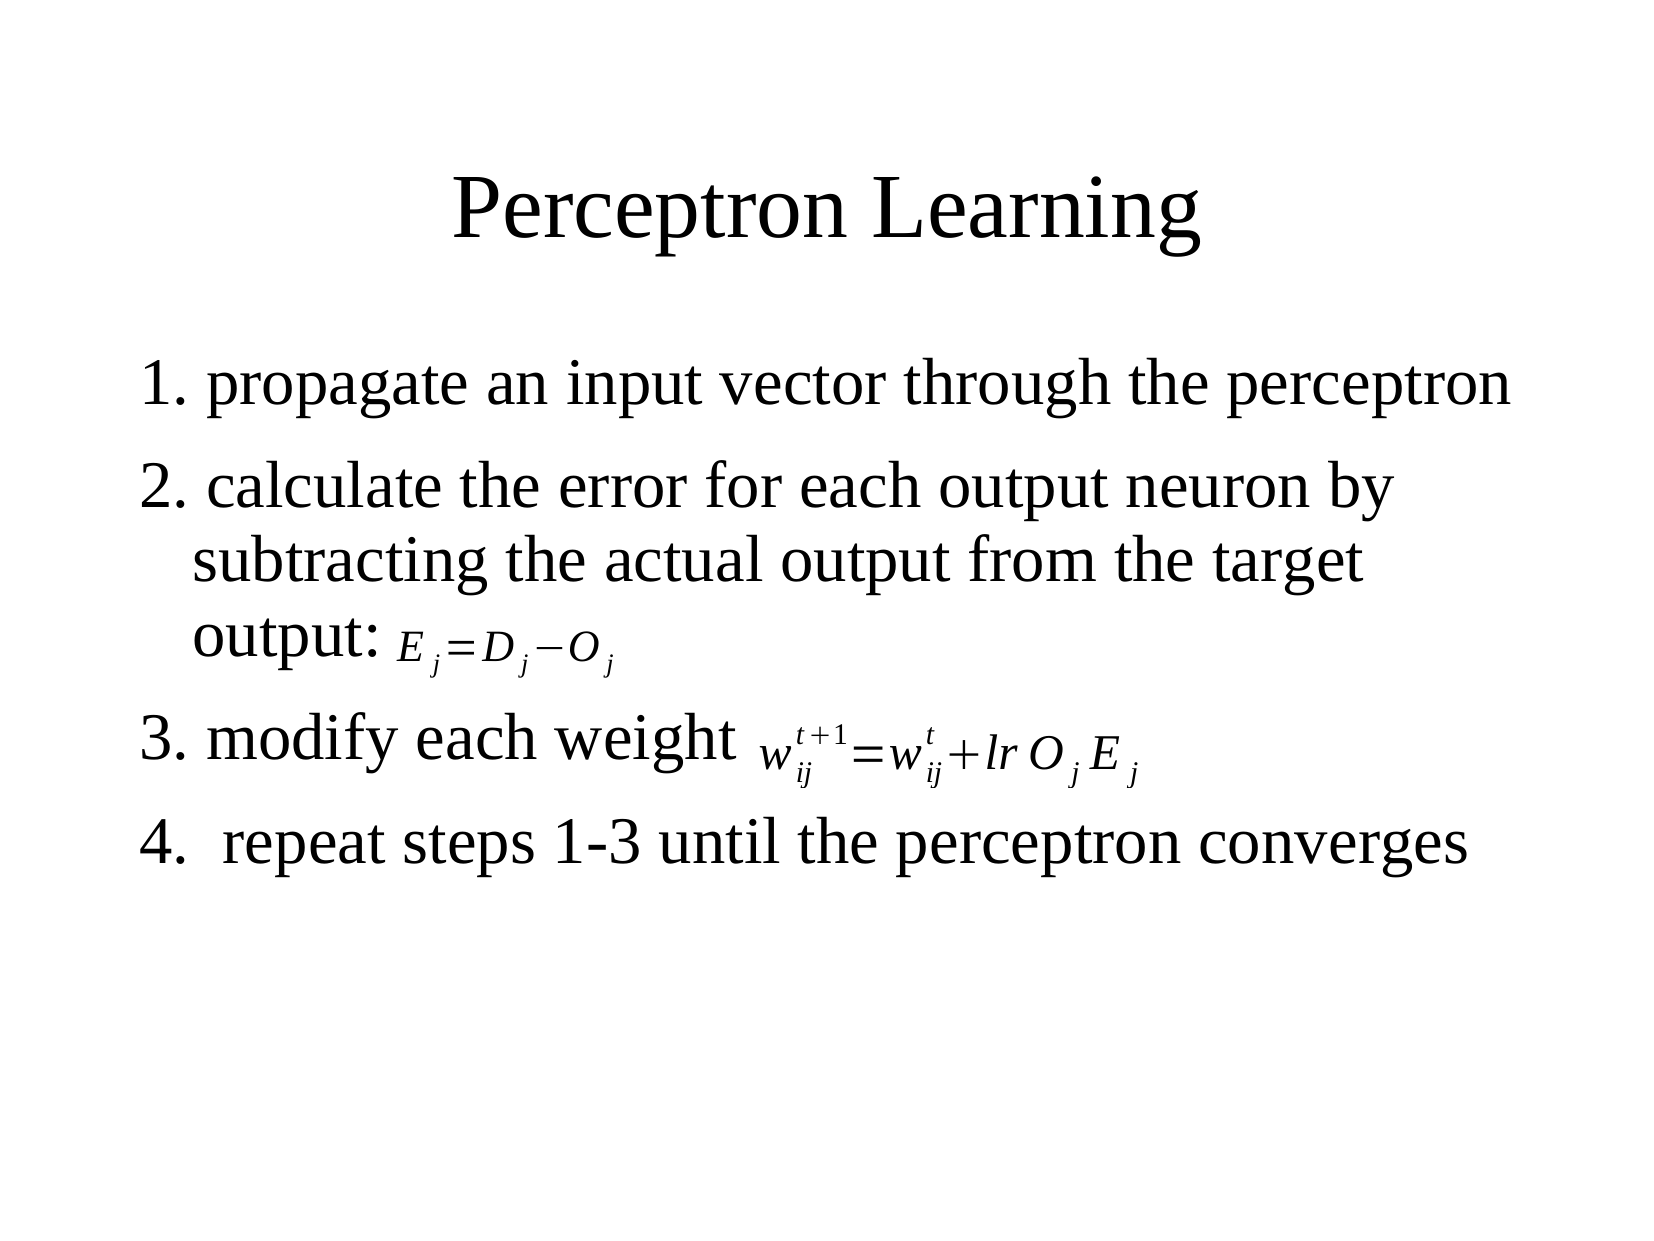

# Perceptron Learning
1. propagate an input vector through the perceptron
2. calculate the error for each output neuron by subtracting the actual output from the target output:
3. modify each weight
4. repeat steps 1-3 until the perceptron converges